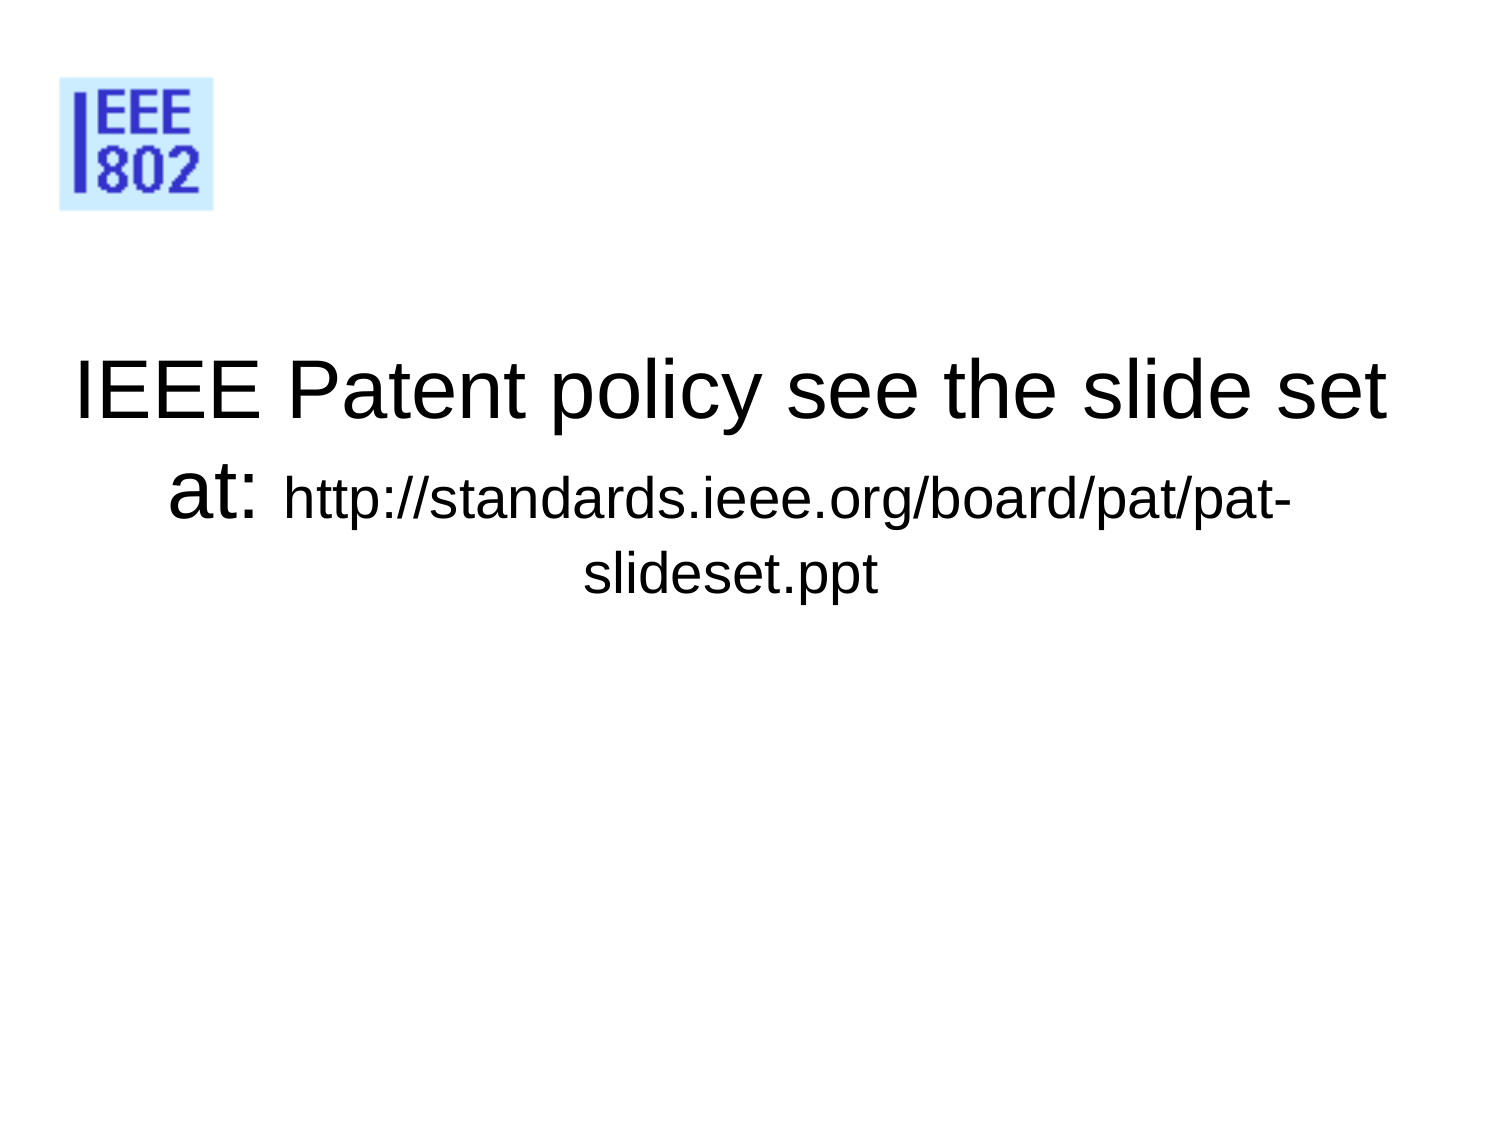

IEEE Patent policy see the slide set at: http://standards.ieee.org/board/pat/pat-slideset.ppt